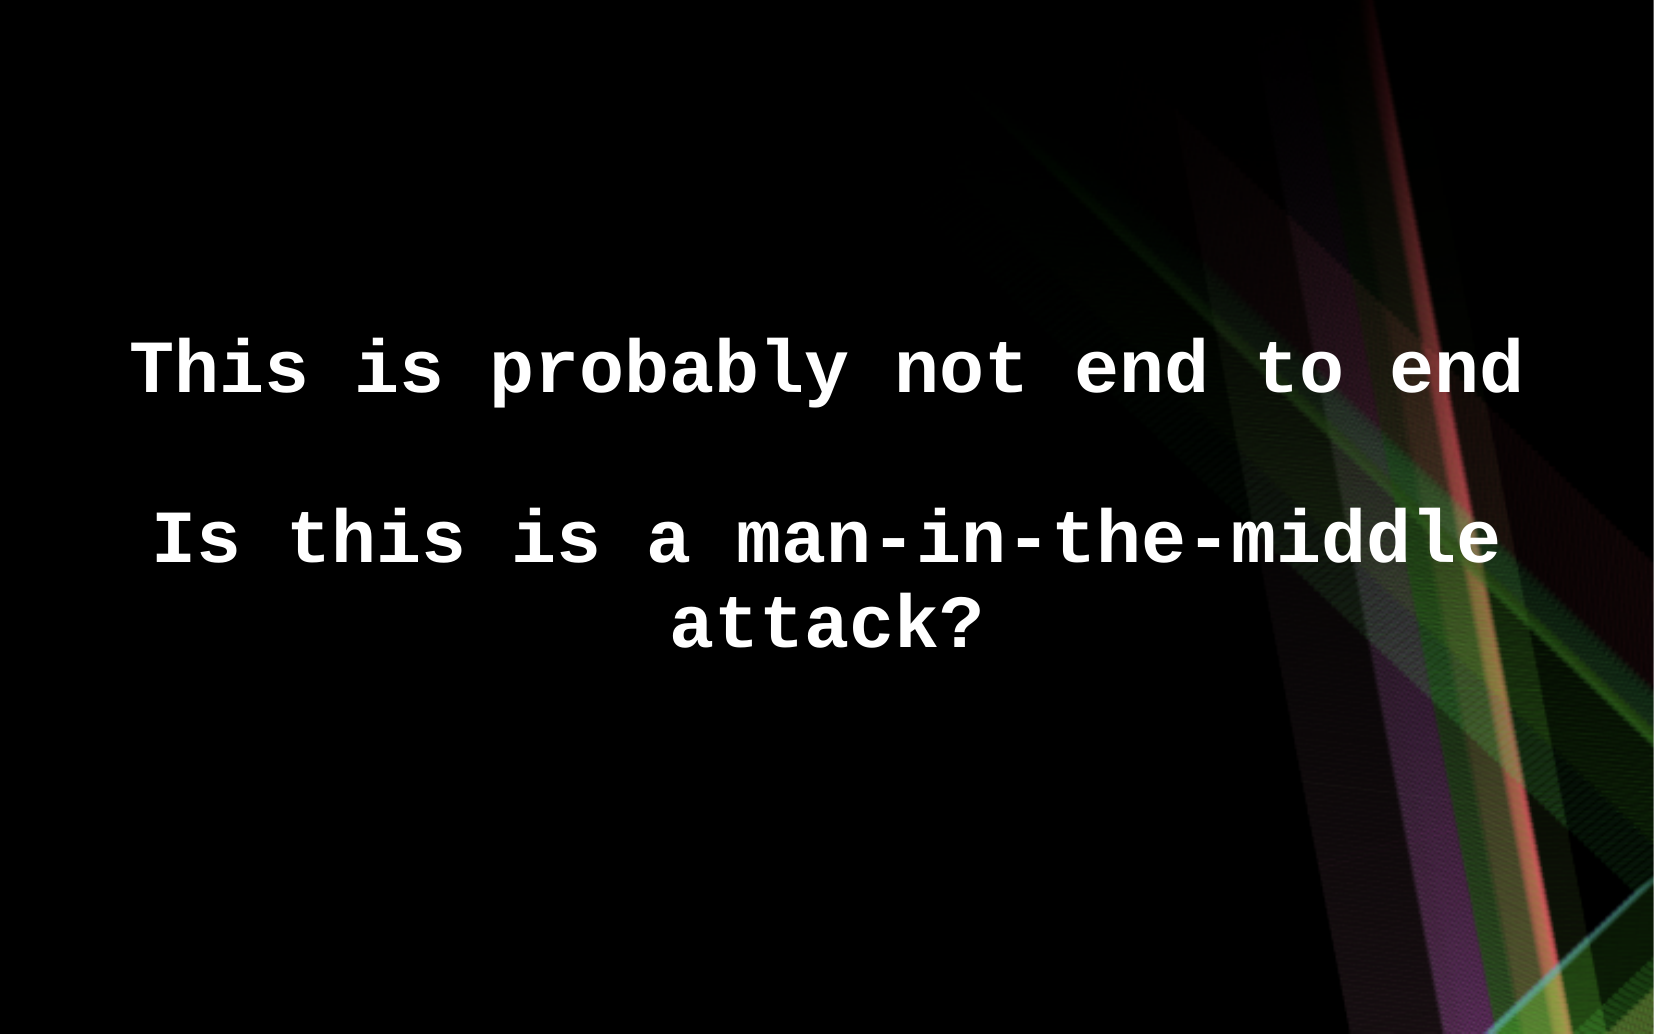

# This is probably not end to end
Is this is a man-in-the-middle attack?